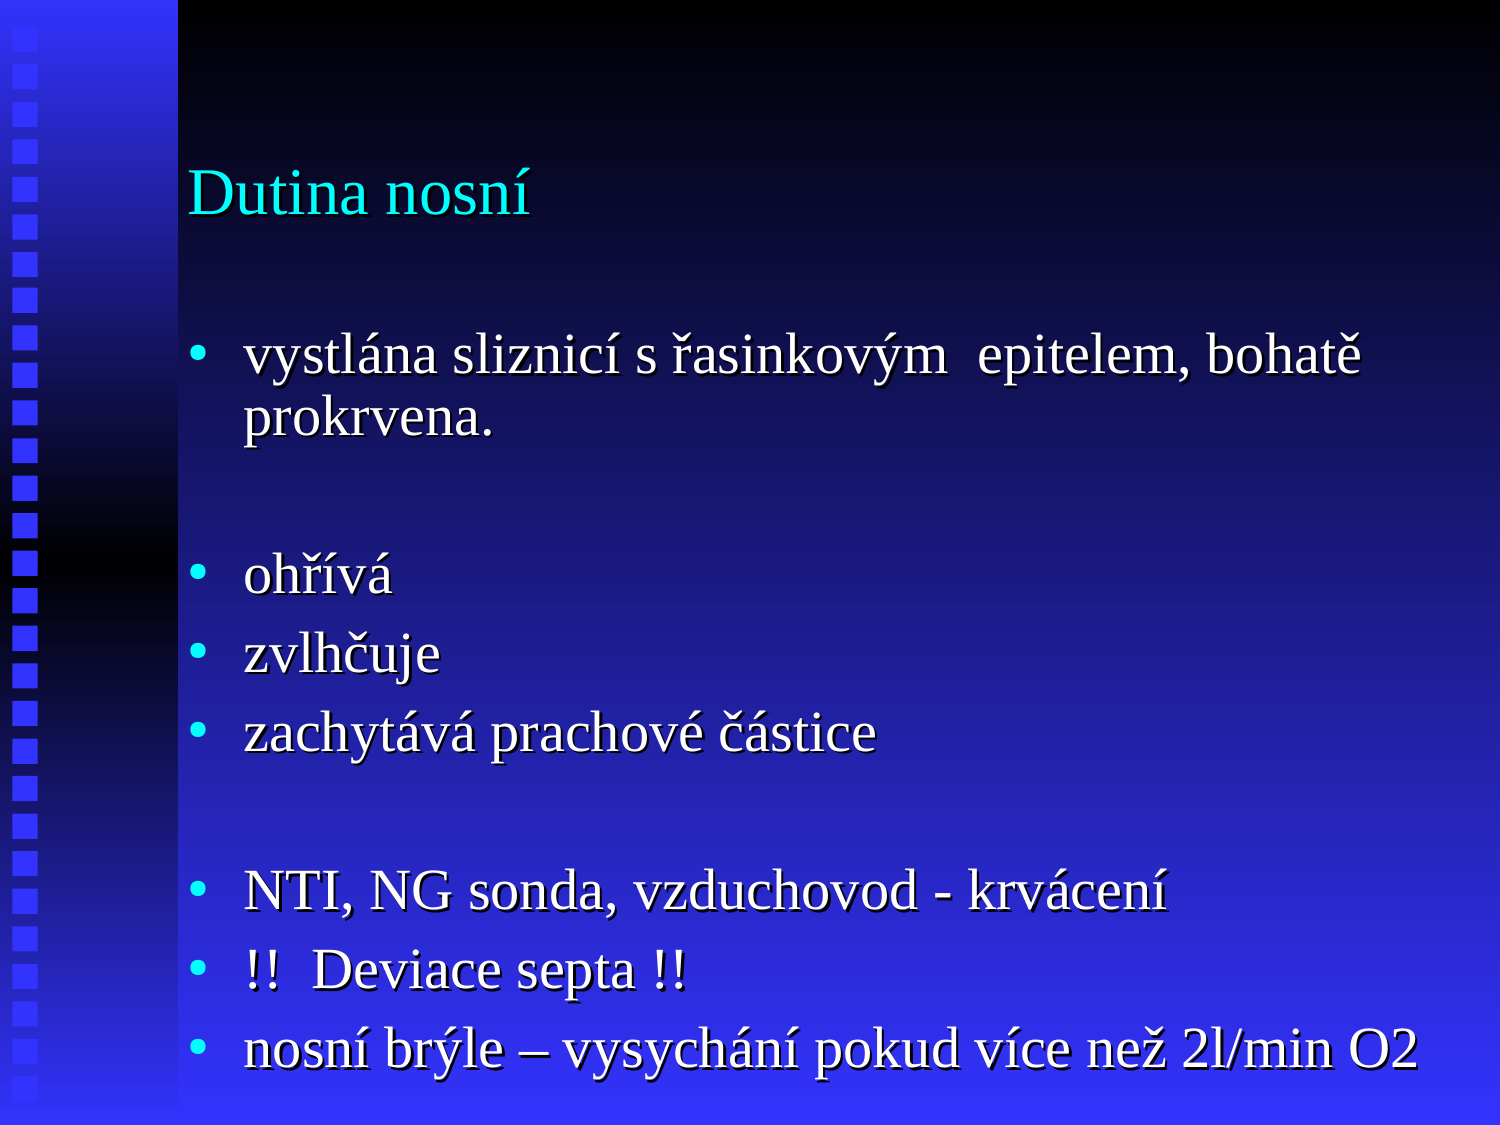

# Dutina nosní
vystlána sliznicí s řasinkovým epitelem, bohatě prokrvena.
ohřívá
zvlhčuje
zachytává prachové částice
NTI, NG sonda, vzduchovod - krvácení
!! Deviace septa !!
nosní brýle – vysychání pokud více než 2l/min O2